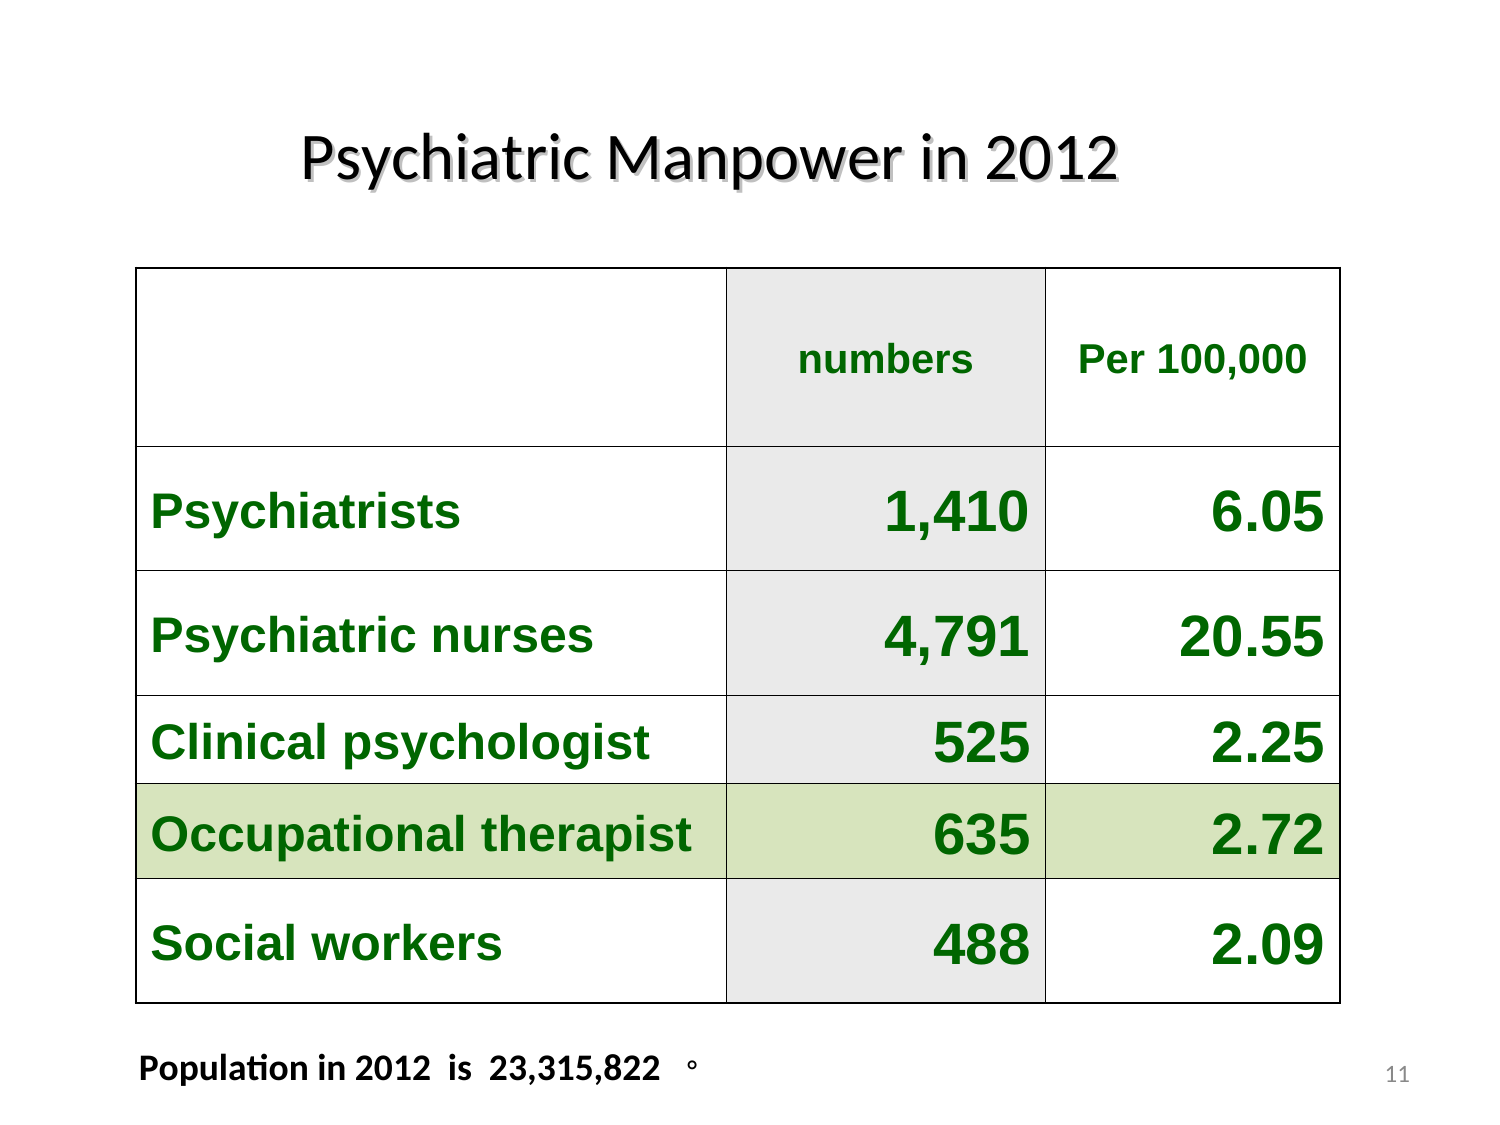

Psychiatric Manpower in 2012
| | numbers | Per 100,000 |
| --- | --- | --- |
| Psychiatrists | 1,410 | 6.05 |
| Psychiatric nurses | 4,791 | 20.55 |
| Clinical psychologist | 525 | 2.25 |
| Occupational therapist | 635 | 2.72 |
| Social workers | 488 | 2.09 |
Population in 2012 is 23,315,822 。